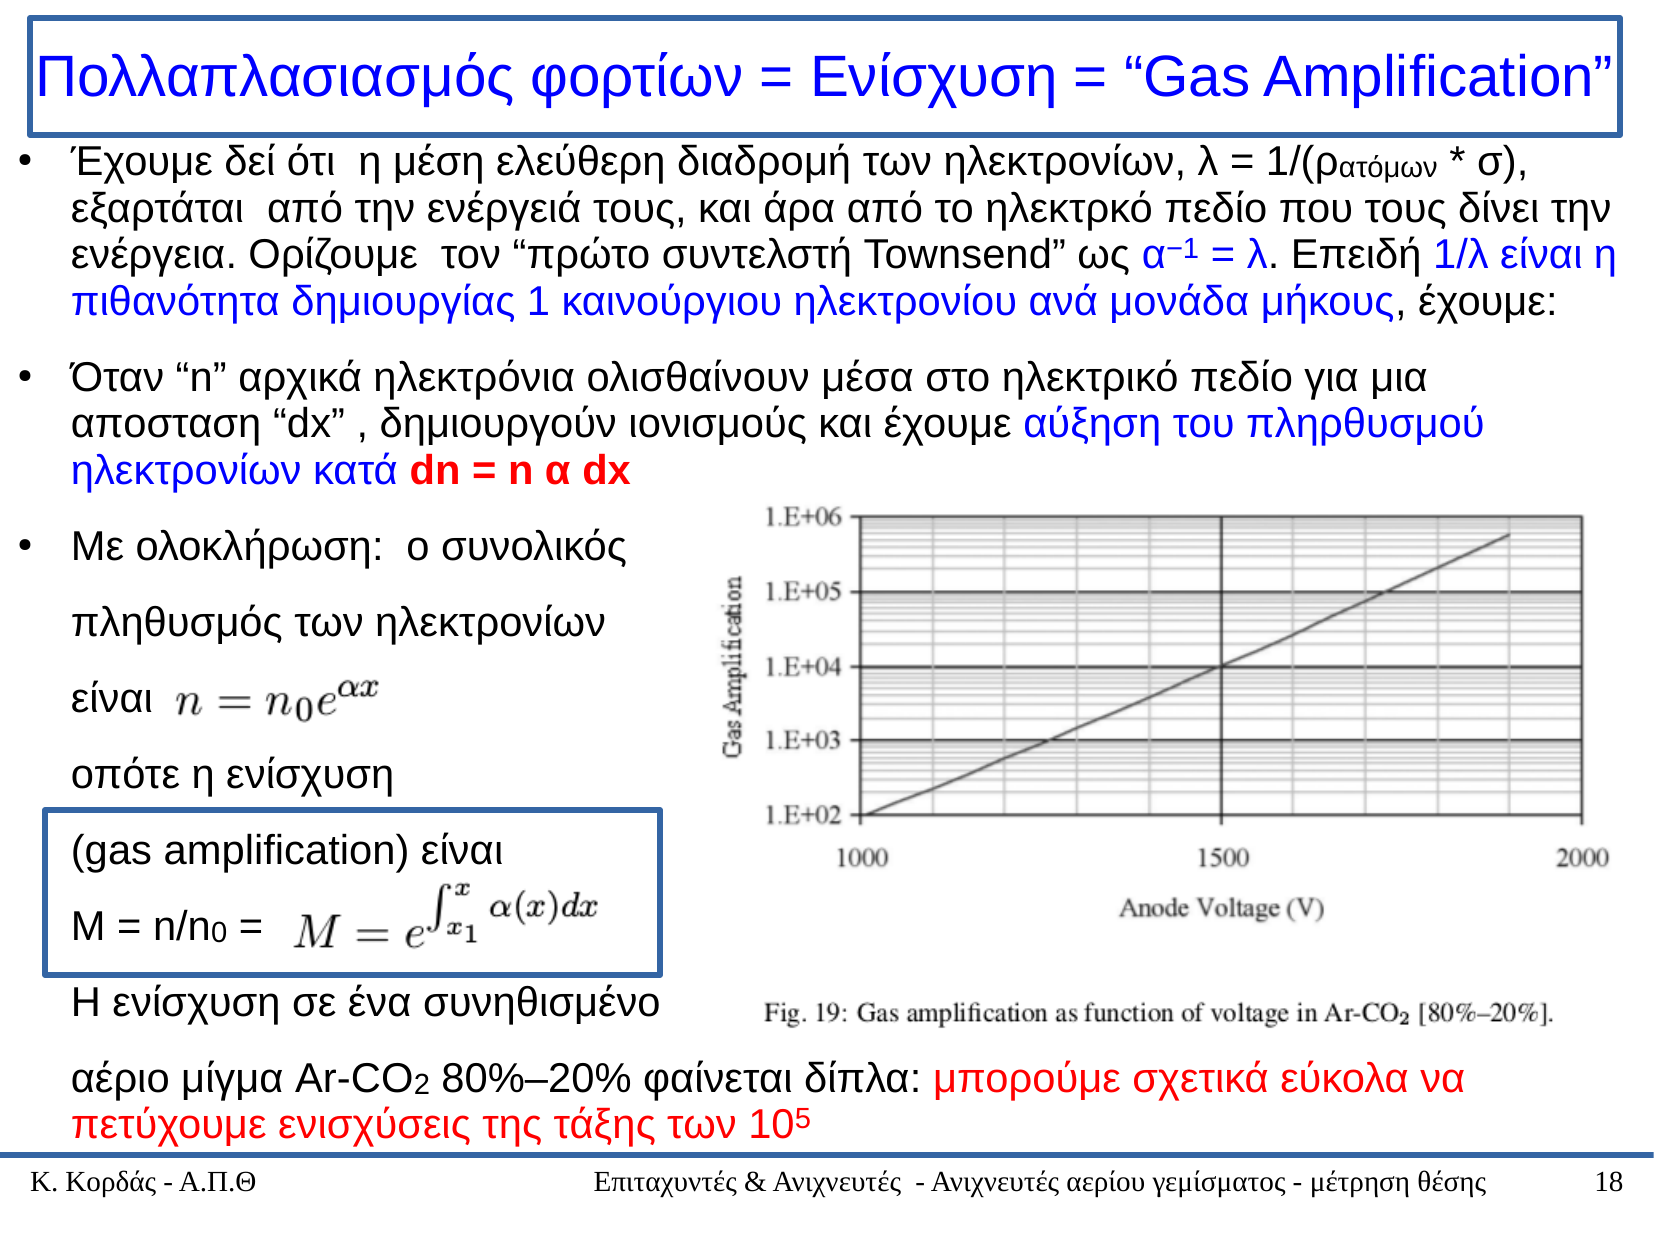

# Πολλαπλασιασμός φορτίων = Ενίσχυση = “Gas Amplification”
Έχουμε δεί ότι η μέση ελεύθερη διαδρομή των ηλεκτρονίων, λ = 1/(ρατόμων * σ), εξαρτάται από την ενέργειά τους, και άρα από το ηλεκτρκό πεδίο που τους δίνει την ενέργεια. Oρίζουμε τον “πρώτο συντελστή Townsend” ως α−1 = λ. Επειδή 1/λ είναι η πιθανότητα δημιουργίας 1 καινούργιου ηλεκτρονίου ανά μονάδα μήκους, έχουμε:
Όταν “n” αρχικά ηλεκτρόνια ολισθαίνουν μέσα στο ηλεκτρικό πεδίο για μια αποσταση “dx” , δημιουργούν ιονισμούς και έχουμε αύξηση του πληρθυσμού ηλεκτρονίων κατά dn = n α dx
Με ολοκλήρωση: ο συνολικός
πληθυσμός των ηλεκτρονίων
είναι
οπότε η ενίσχυση
(gas amplification) είναι
M = n/n0 =
Η ενίσχυση σε ένα συνηθισμένο
αέριο μίγμα Ar-CO2 80%–20% φαίνεται δίπλα: μπορούμε σχετικά εύκολα να πετύχουμε ενισχύσεις της τάξης των 105
Κ. Κορδάς - Α.Π.Θ
Επιταχυντές & Ανιχνευτές - Ανιχνευτές αερίου γεμίσματος - μέτρηση θέσης
18